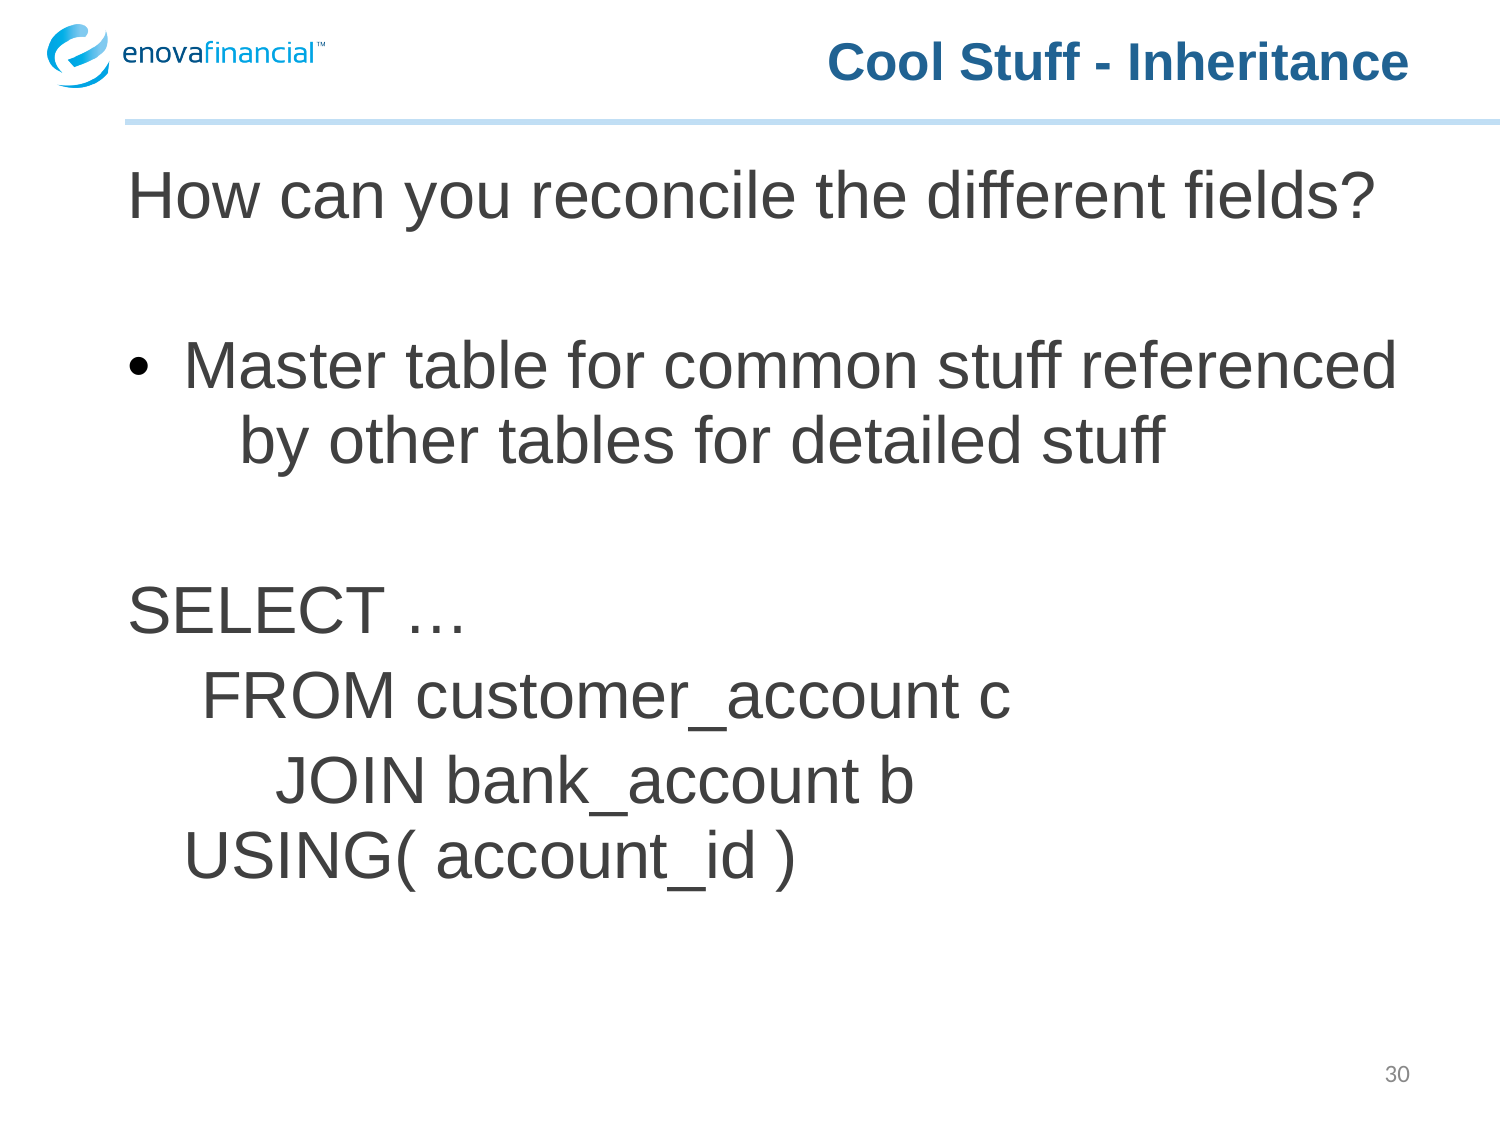

Cool Stuff - Inheritance
# How can you reconcile the different fields?
Master table for common stuff referenced by other tables for detailed stuff
SELECT …
 FROM customer_account c
 JOIN bank_account b USING( account_id )